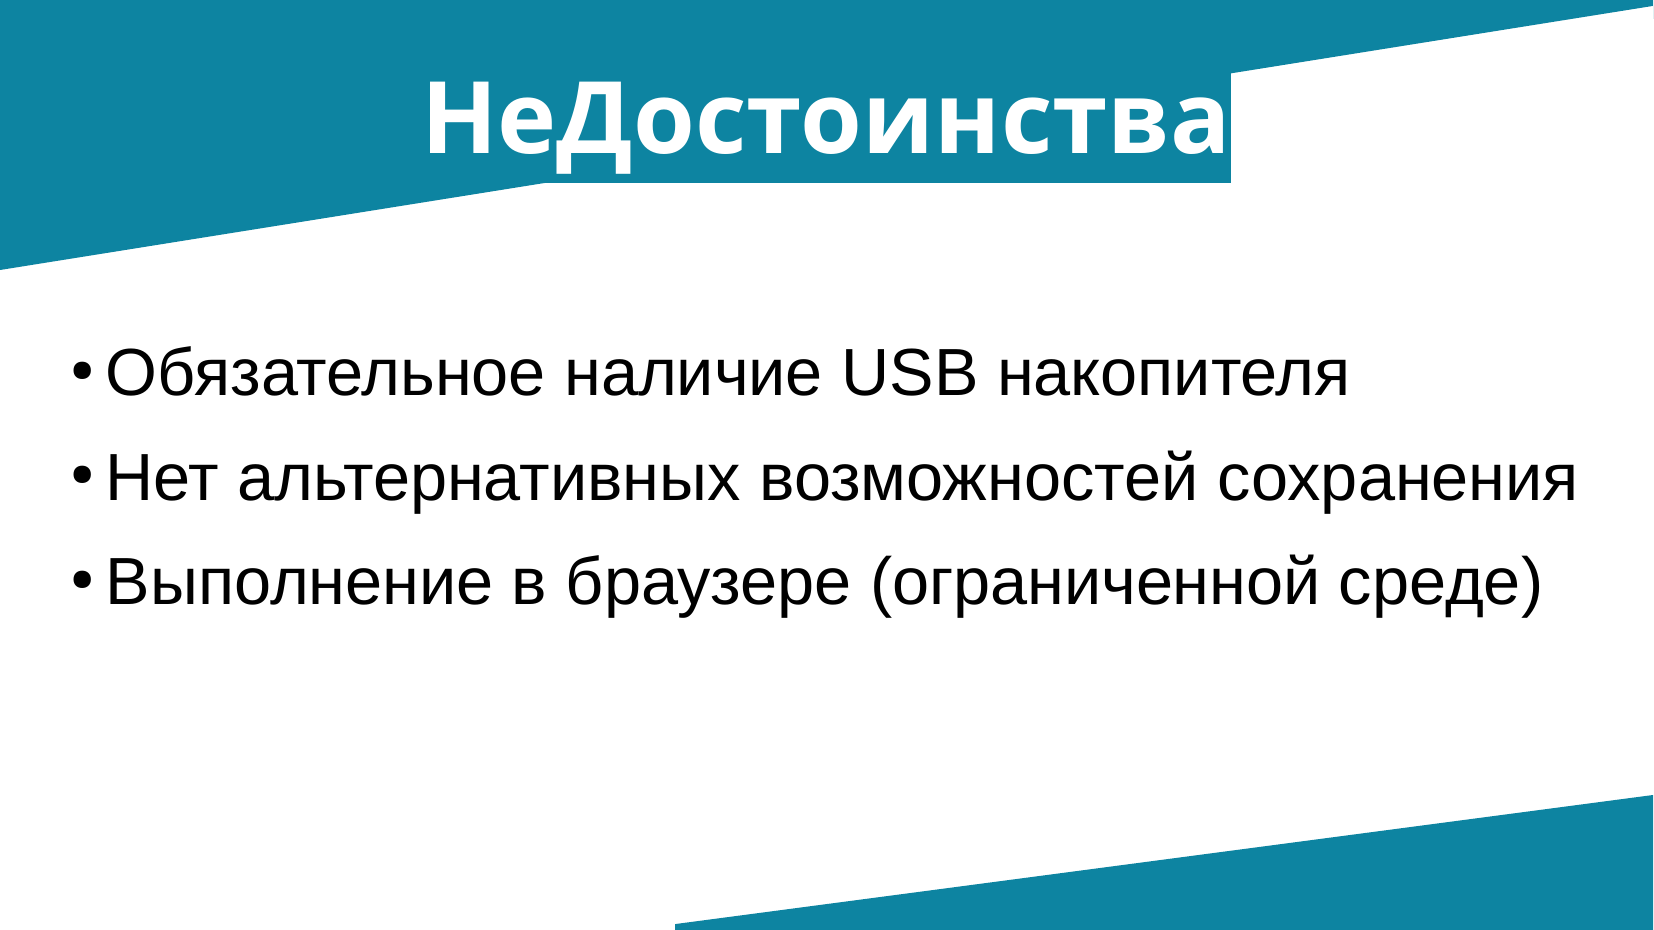

# НеДостоинства
Обязательное наличие USB накопителя
Нет альтернативных возможностей сохранения
Выполнение в браузере (ограниченной среде)